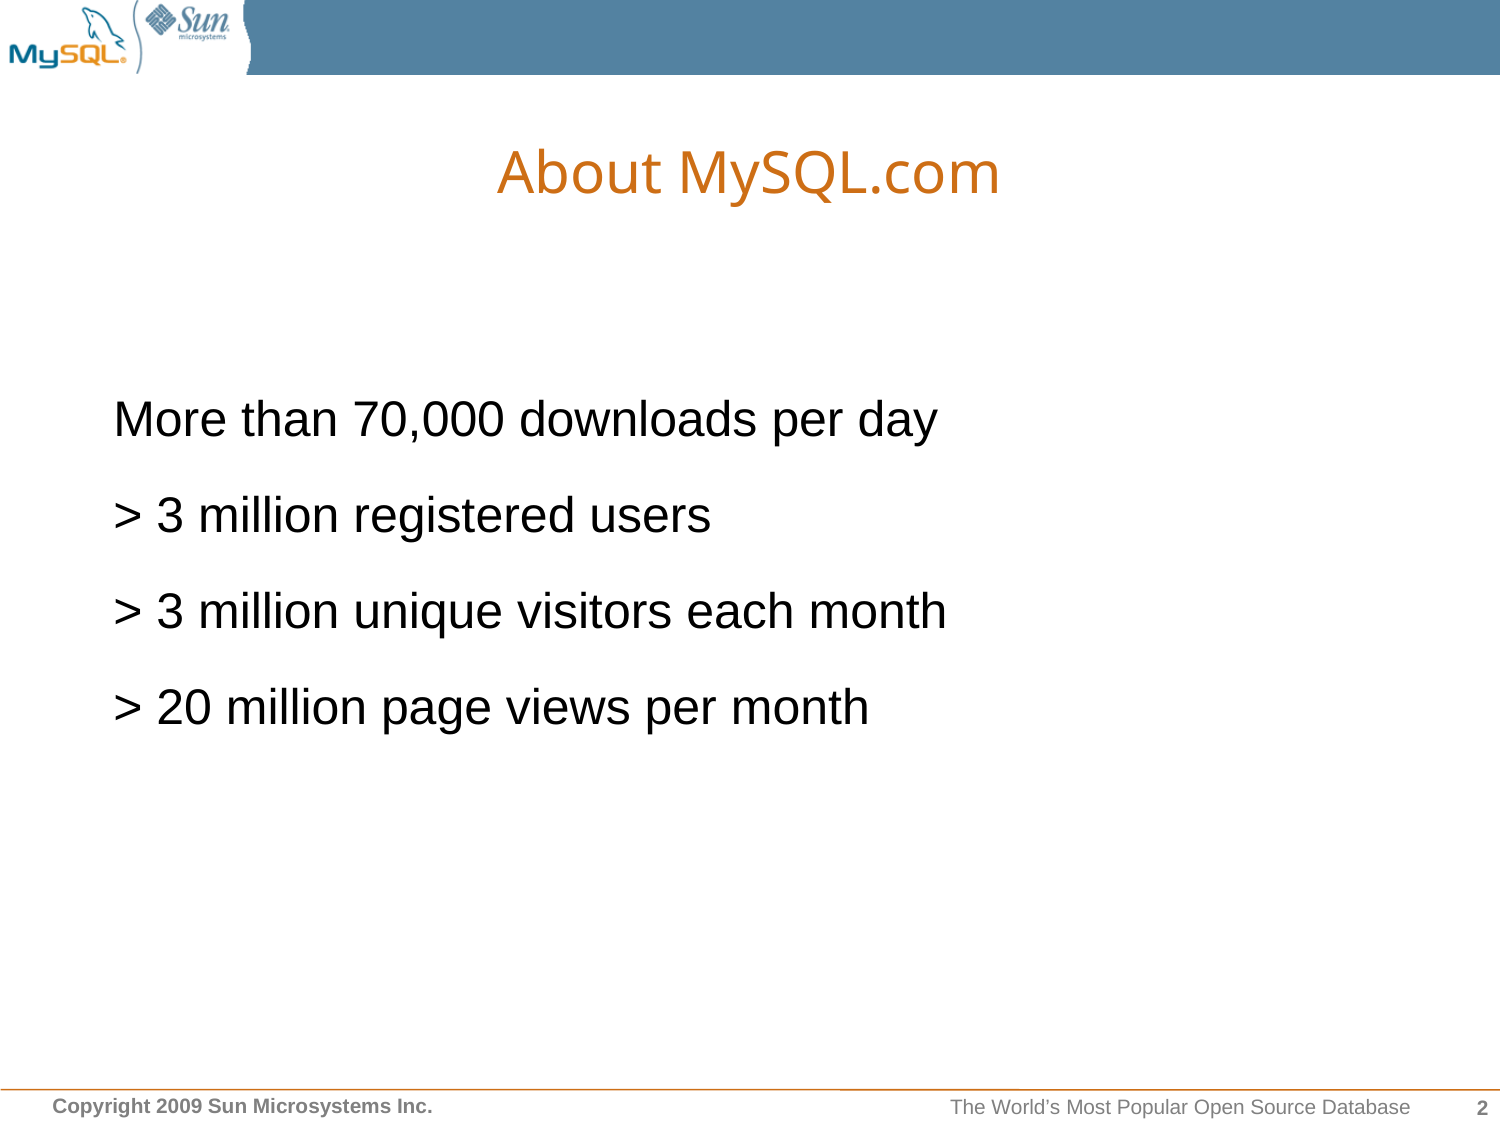

# About MySQL.com
More than 70,000 downloads per day
> 3 million registered users
> 3 million unique visitors each month
> 20 million page views per month